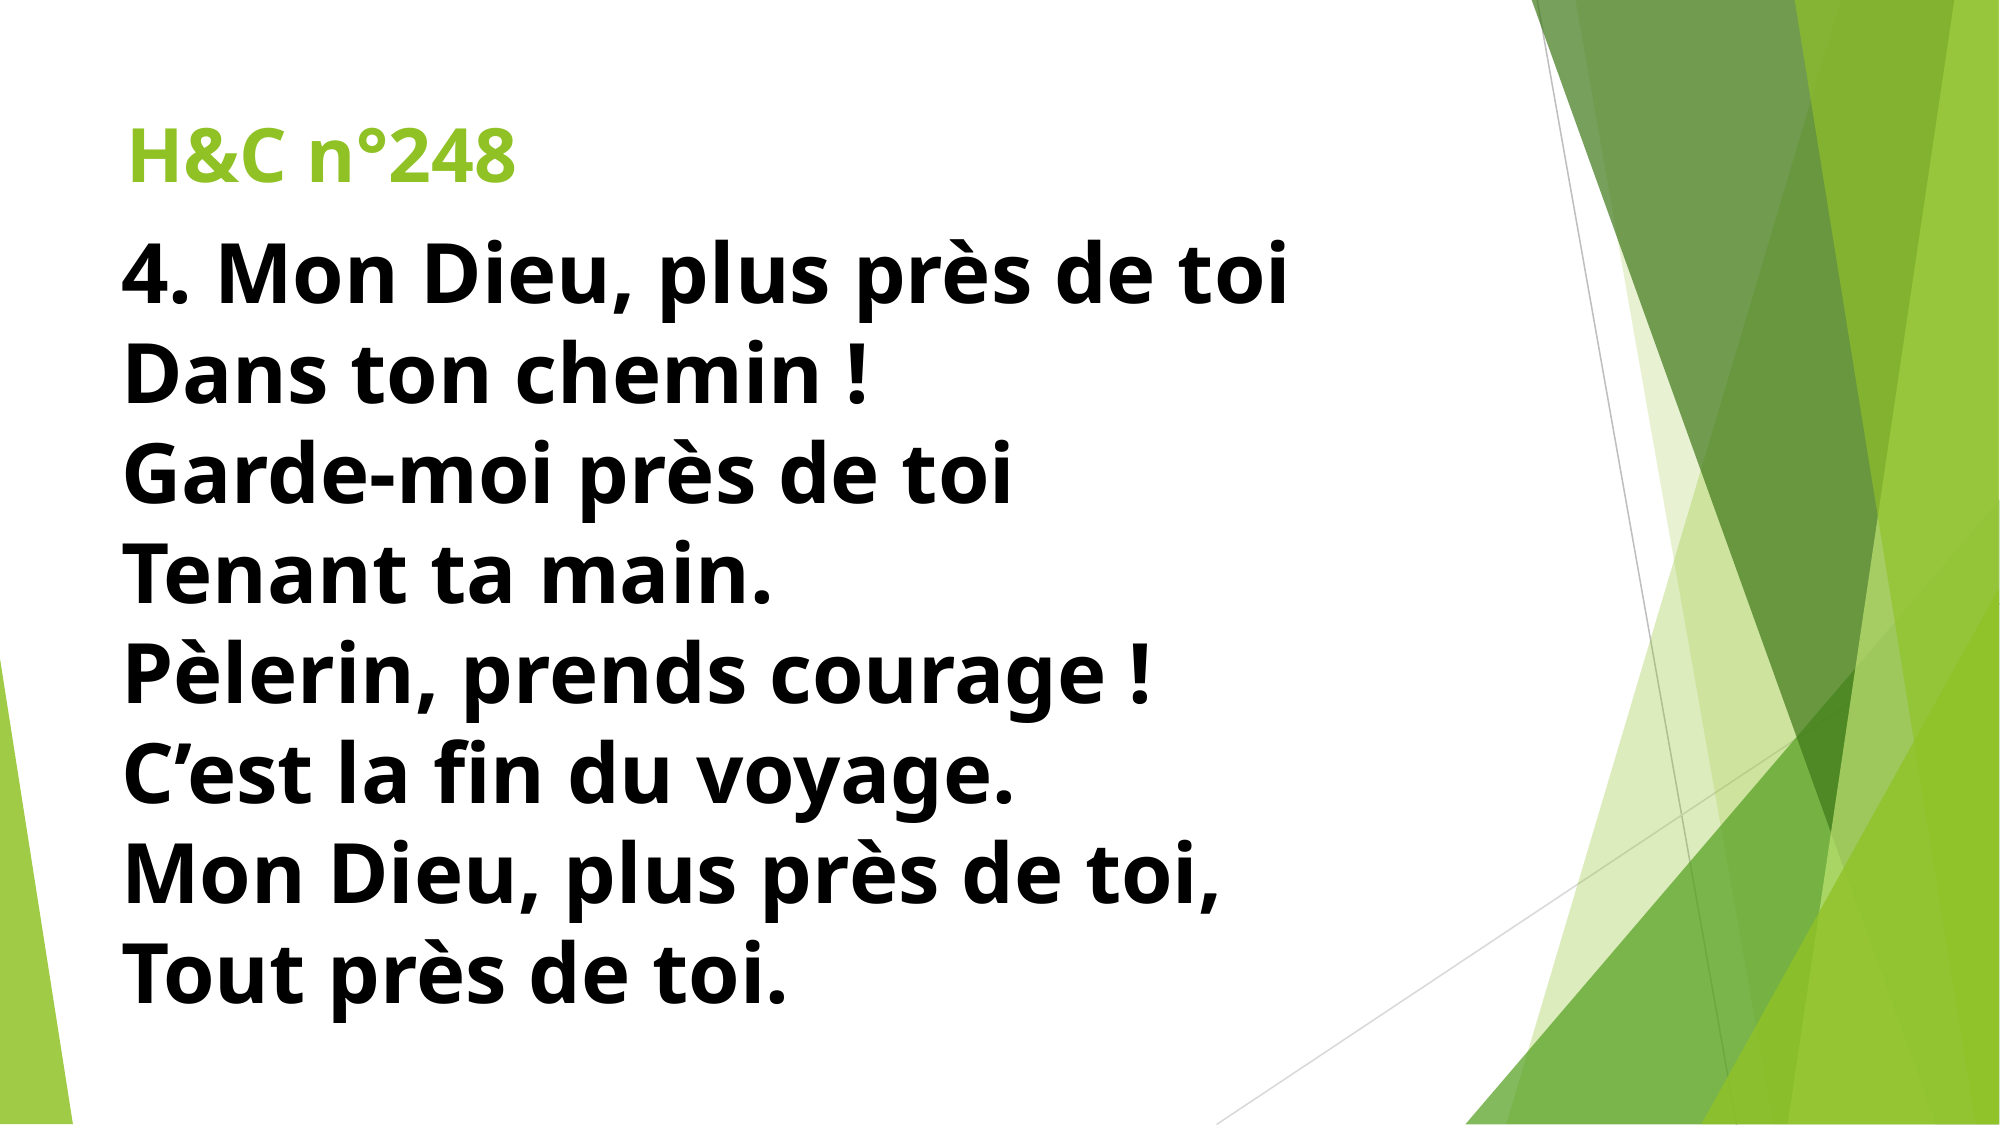

H&C n°248
4. Mon Dieu, plus près de toi
Dans ton chemin !
Garde-moi près de toi
Tenant ta main.
Pèlerin, prends courage !
C’est la fin du voyage.
Mon Dieu, plus près de toi,
Tout près de toi.